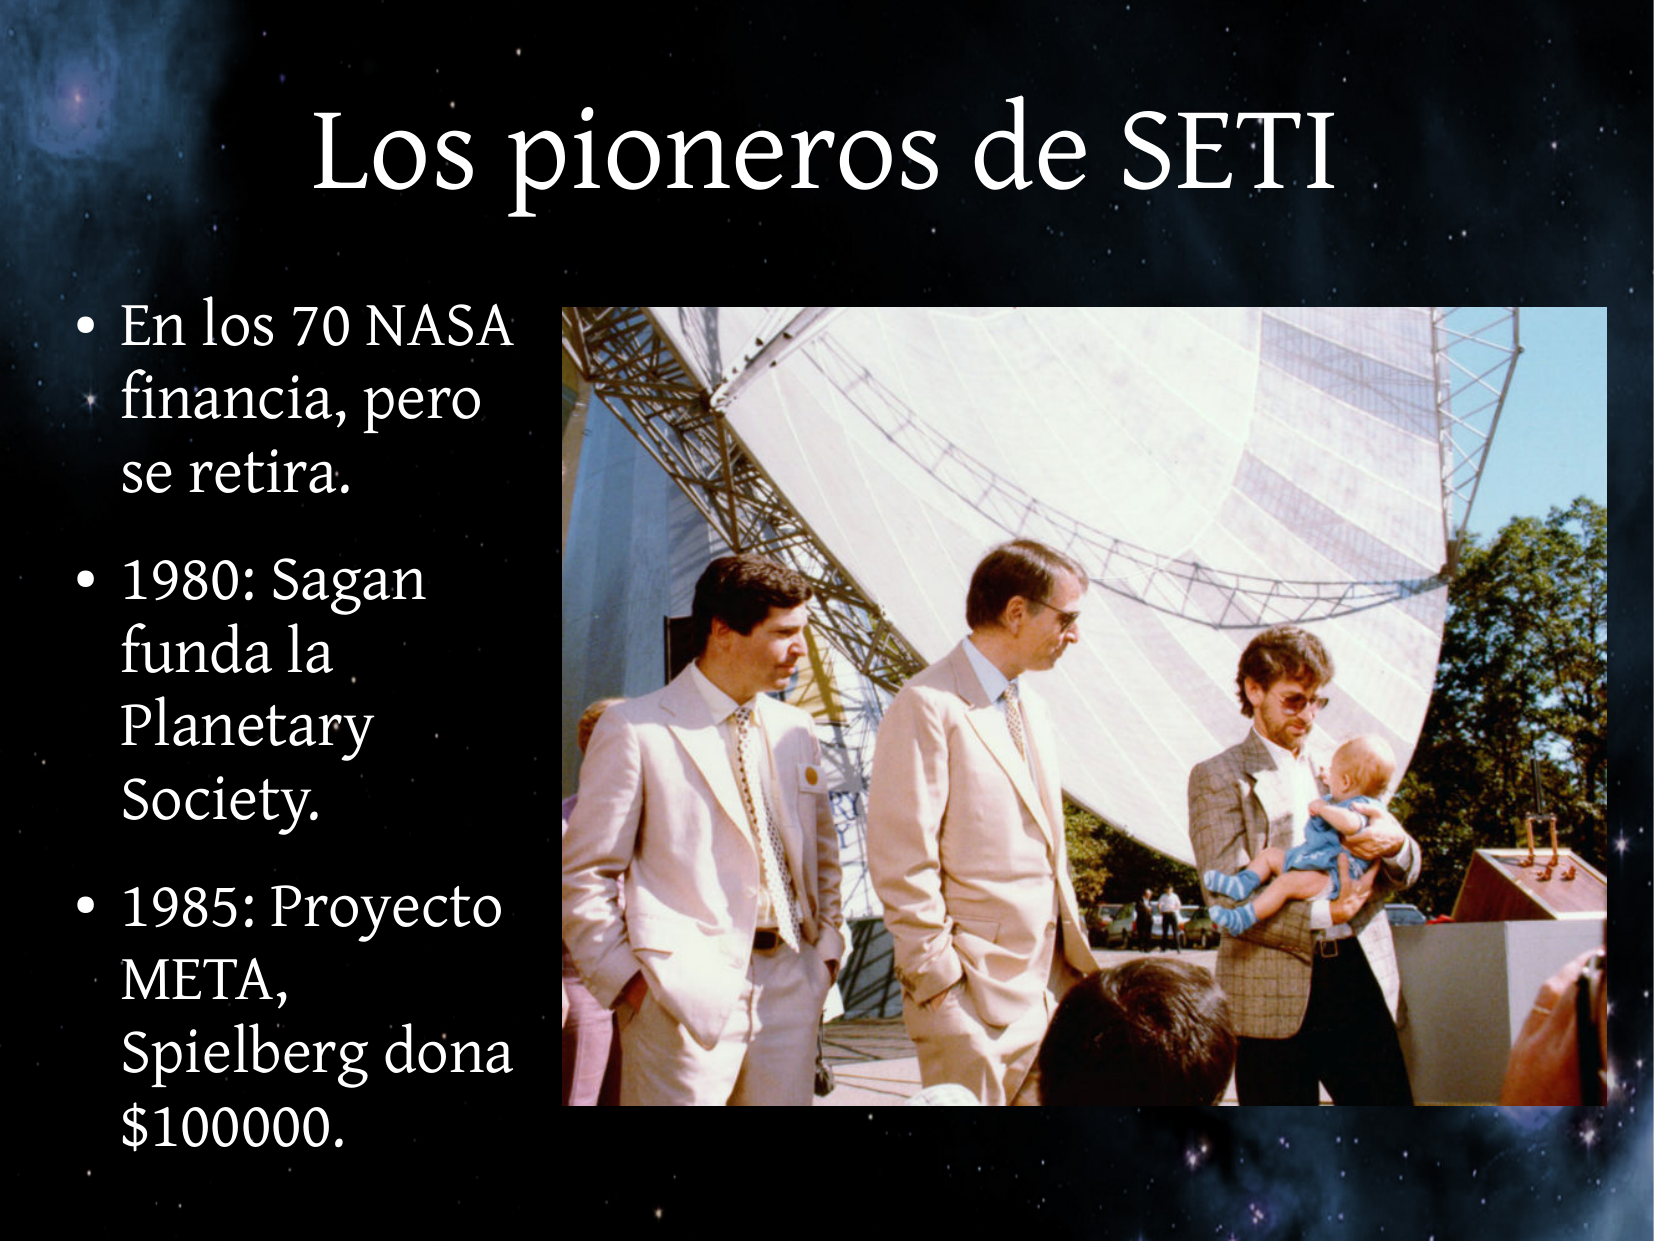

# Los pioneros de SETI
En los 70 NASA financia, pero se retira.
1980: Sagan funda la Planetary Society.
1985: Proyecto META, Spielberg dona $100000.